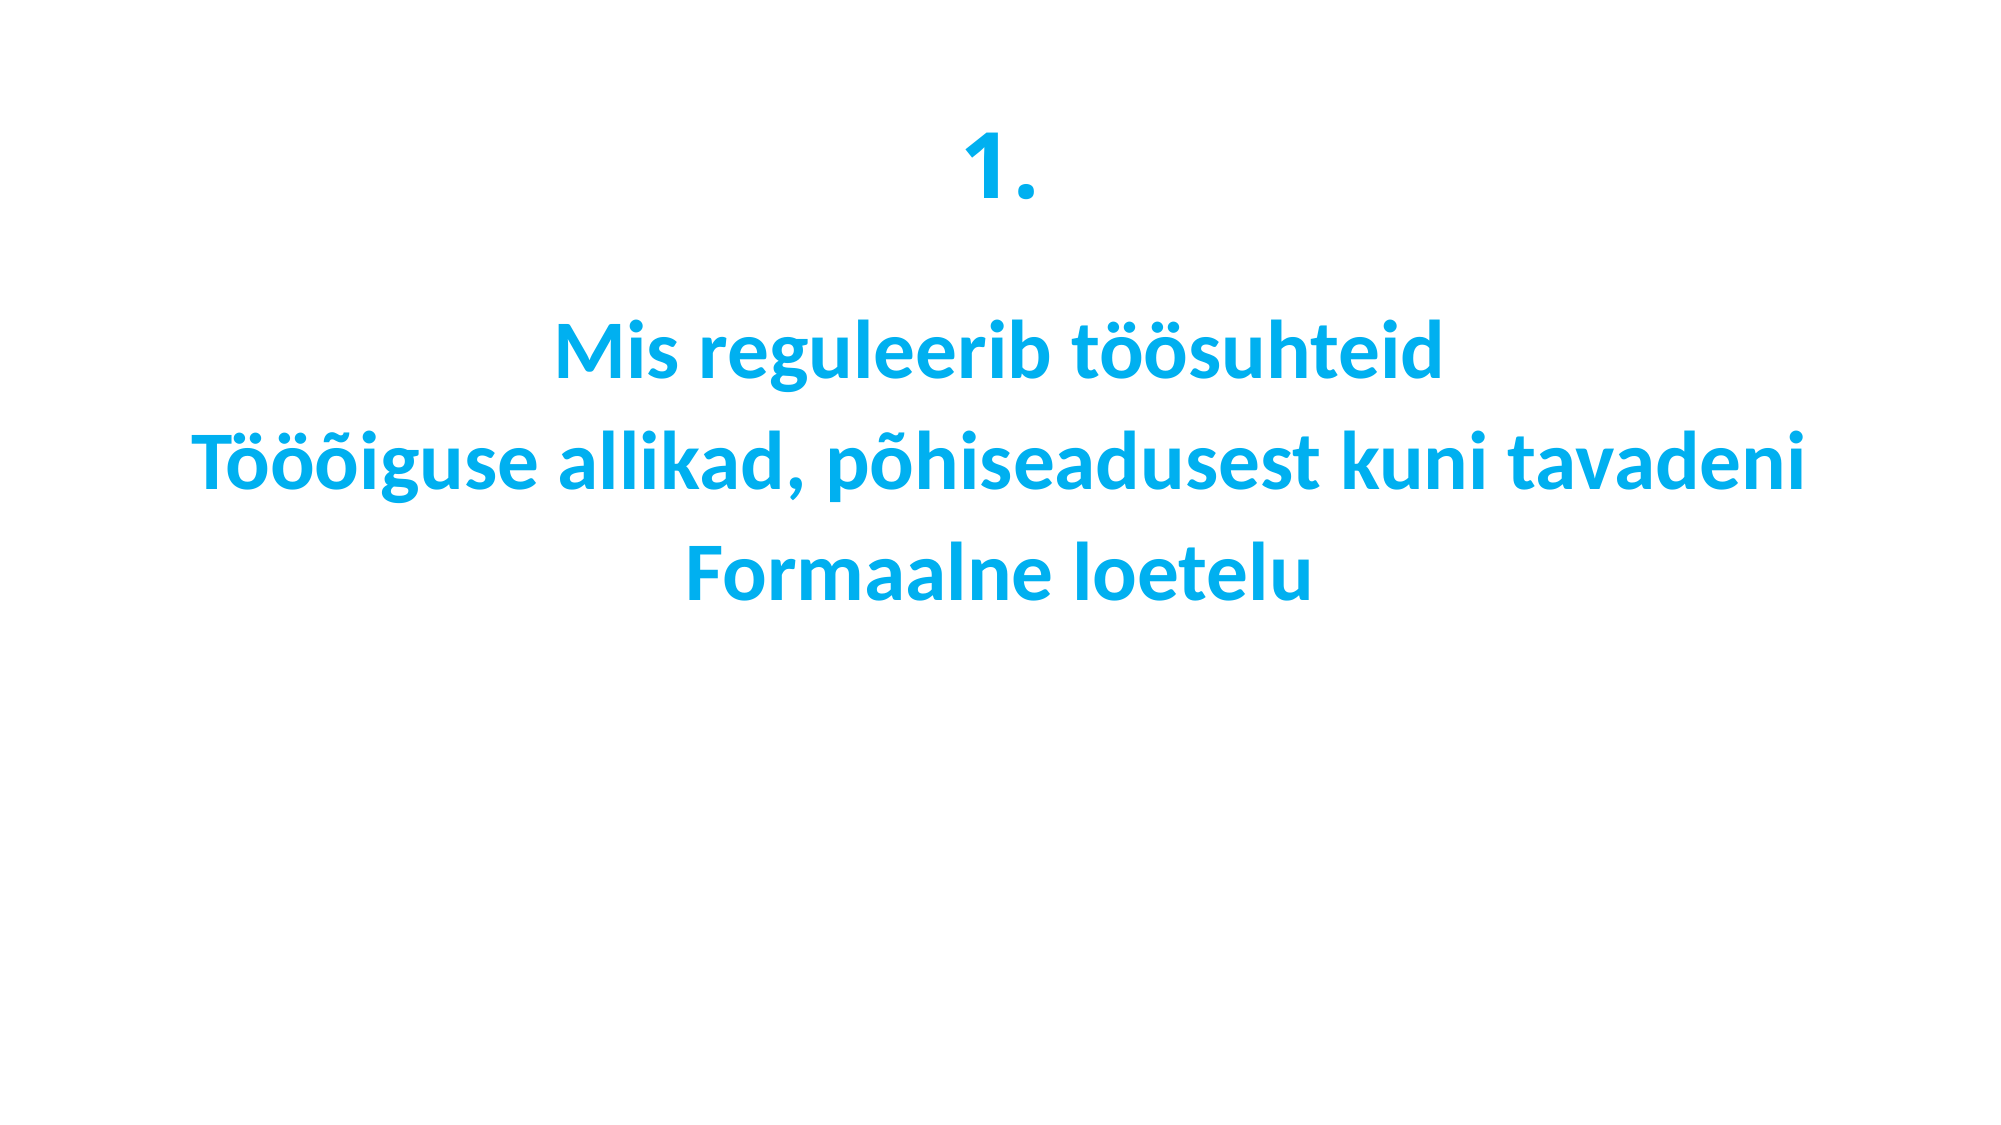

# 1.
Mis reguleerib töösuhteid
Tööõiguse allikad, põhiseadusest kuni tavadeni
Formaalne loetelu